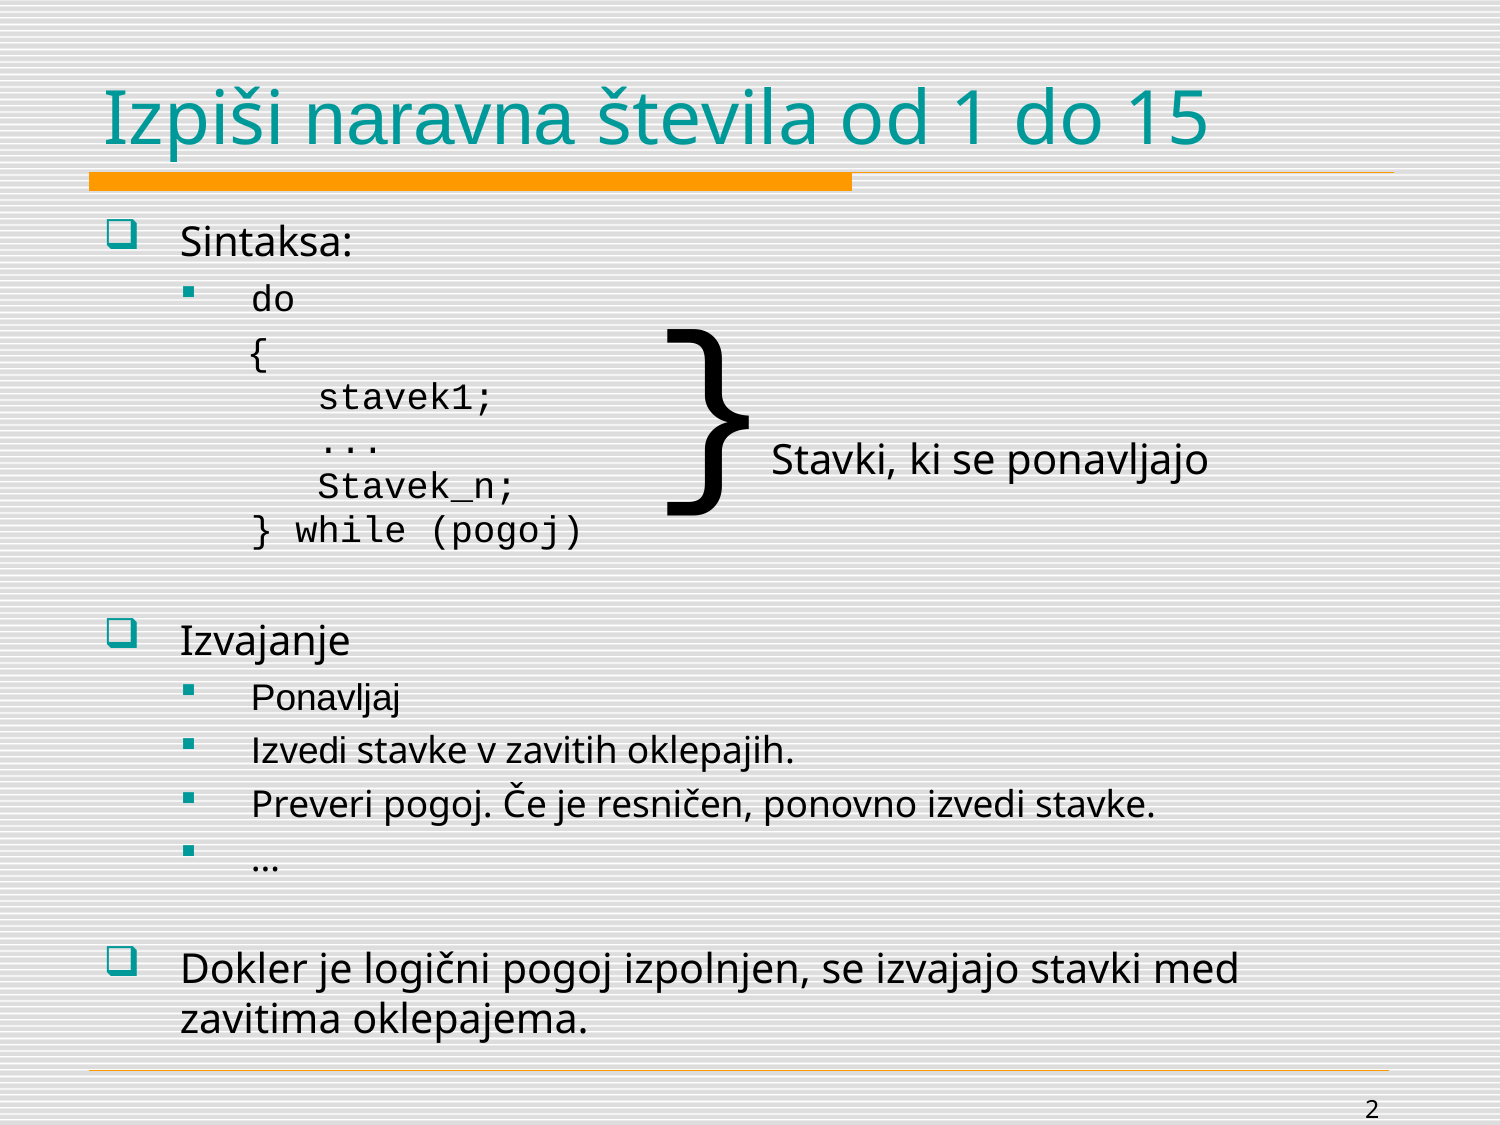

# Izpiši naravna števila od 1 do 15
Sintaksa:
do
 {
 stavek1;
 ...
 Stavek_n;
} while (pogoj)
Izvajanje
Ponavljaj
Izvedi stavke v zavitih oklepajih.
Preveri pogoj. Če je resničen, ponovno izvedi stavke.
…
Dokler je logični pogoj izpolnjen, se izvajajo stavki med zavitima oklepajema.
 }Stavki, ki se ponavljajo